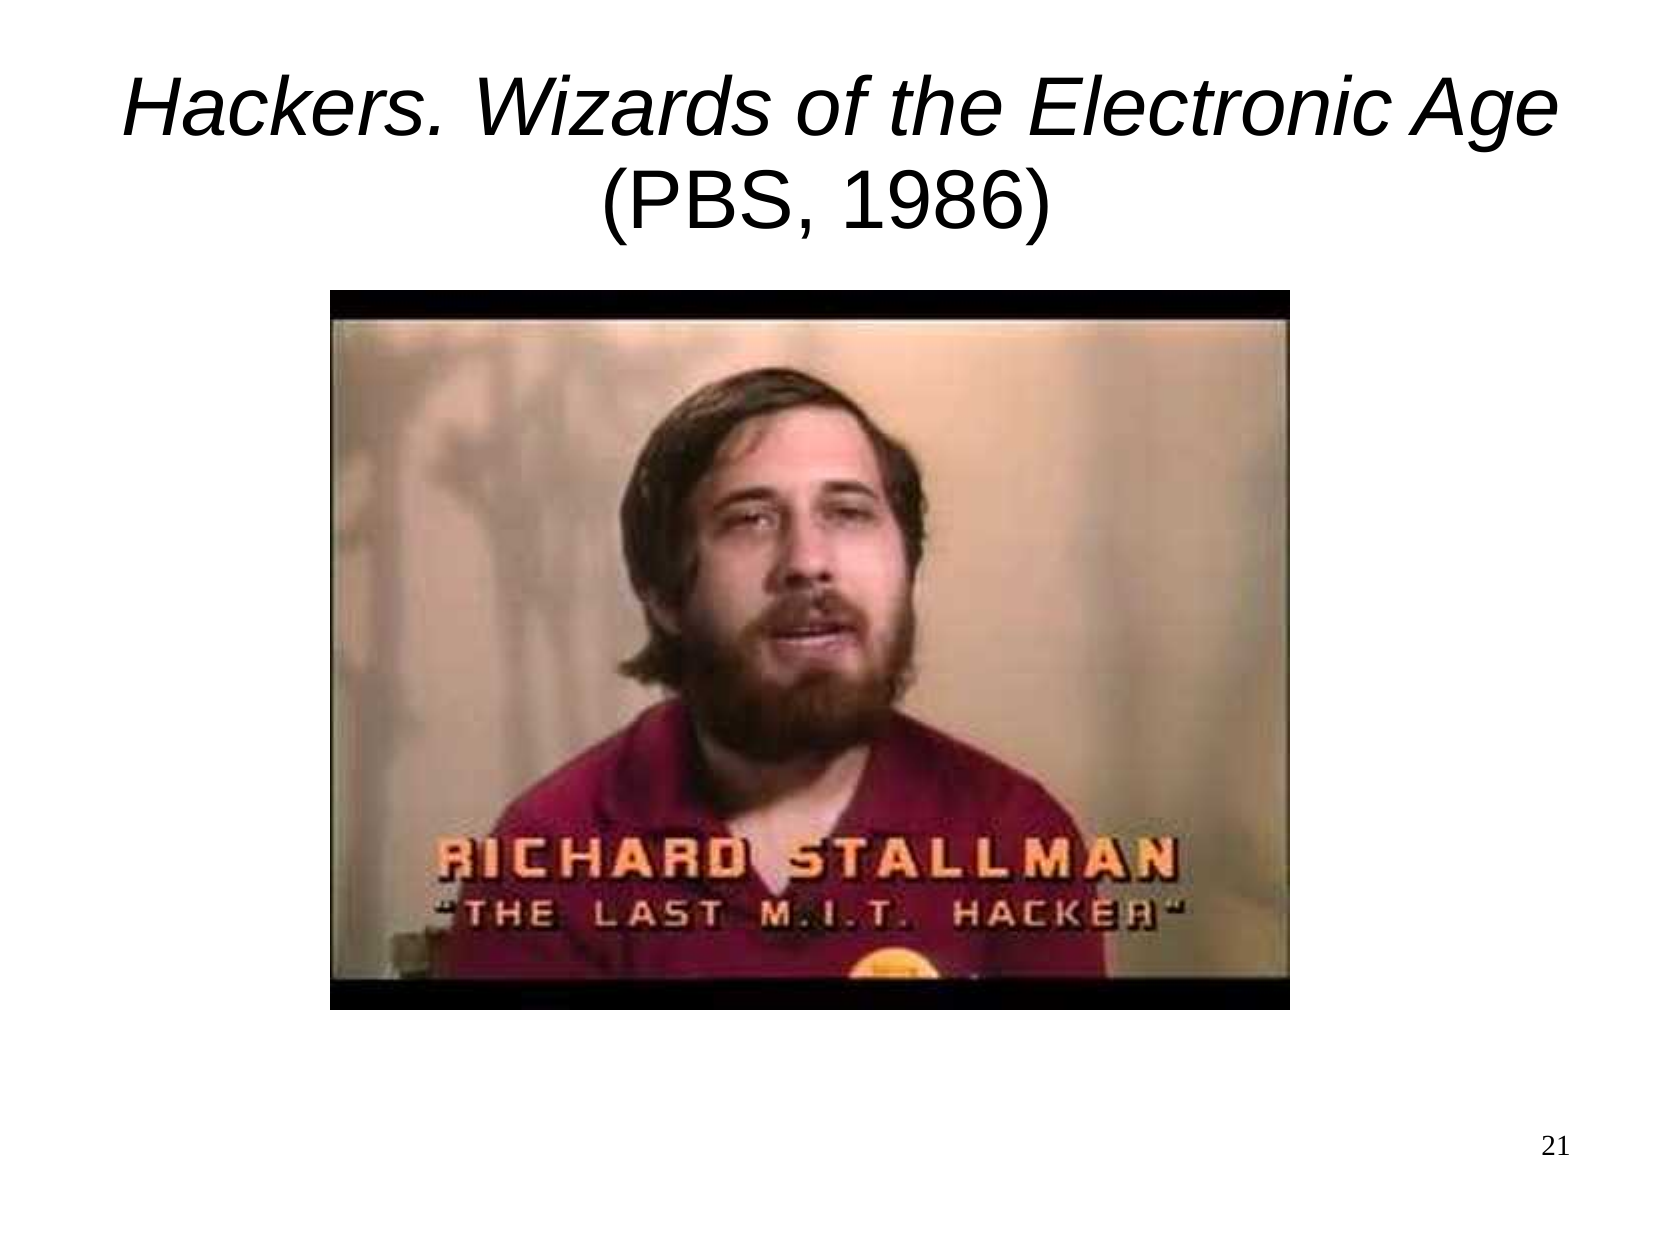

# Hackers. Wizards of the Electronic Age (PBS, 1986)
21